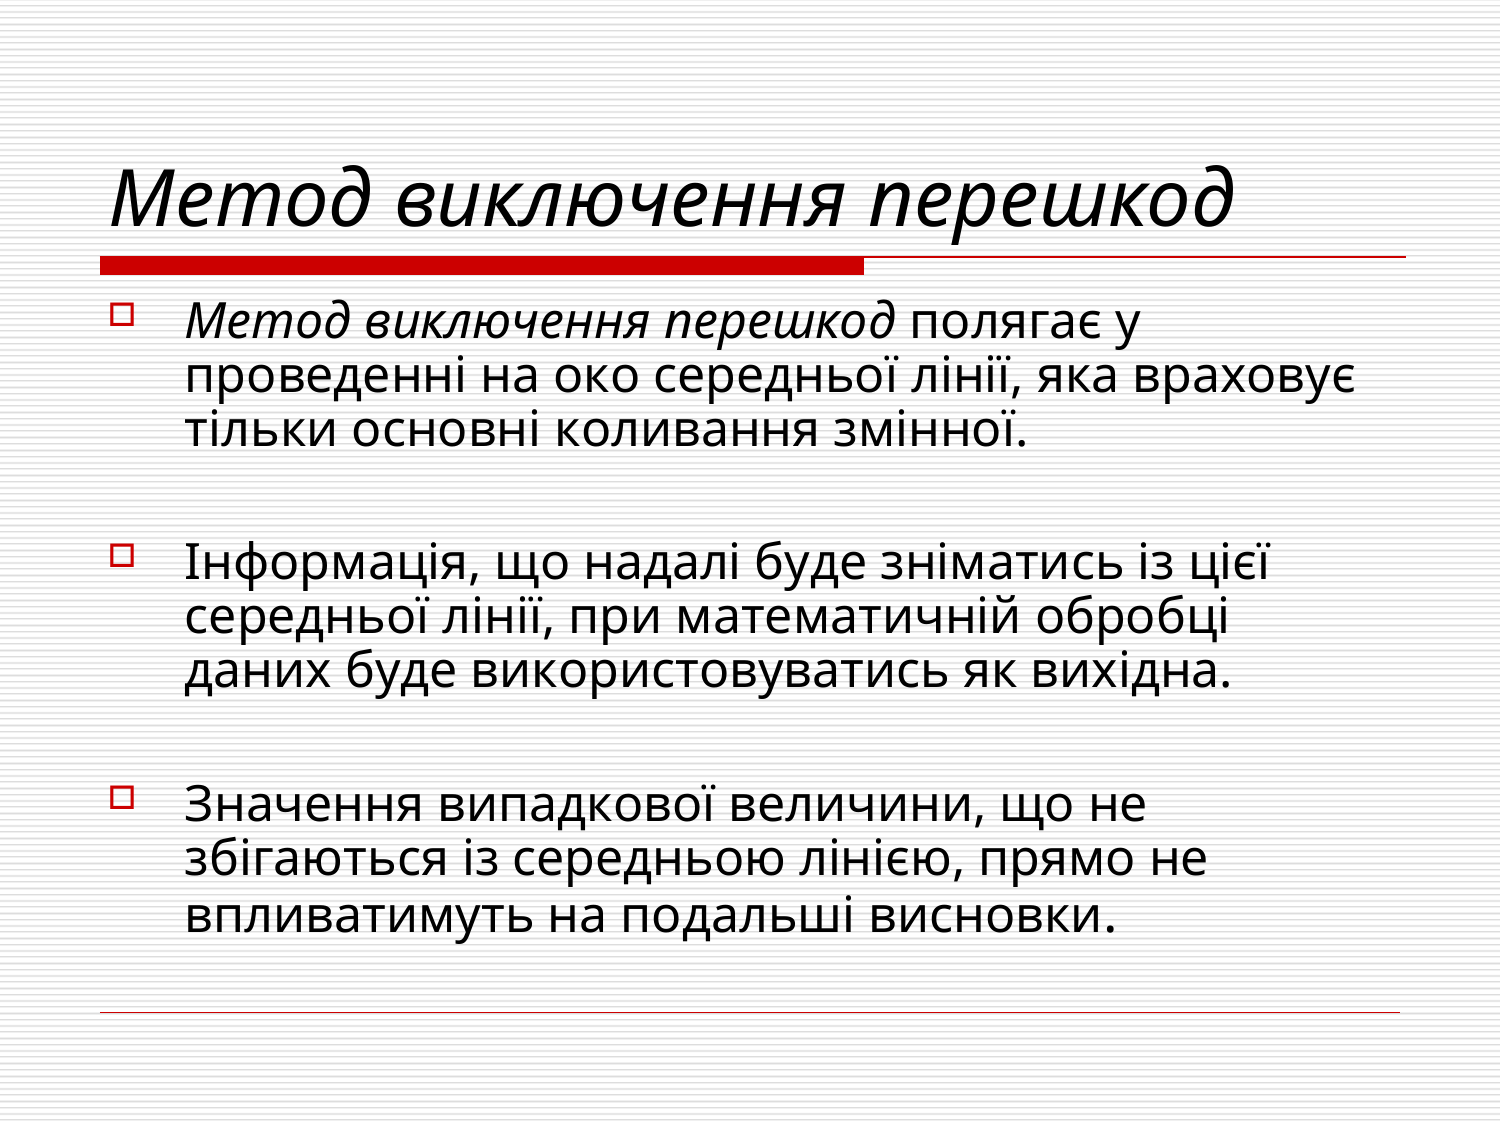

# Метод виключення перешкод
Метод виключення перешкод полягає у проведенні на око середньої лінії, яка враховує тільки основні коливання змінної.
Інформація, що надалі буде зніматись із цієї середньої лінії, при математичній обробці даних буде використовуватись як вихідна.
Значення випадкової величини, що не збігаються із середньою лінією, прямо не впливатимуть на подальші висновки.